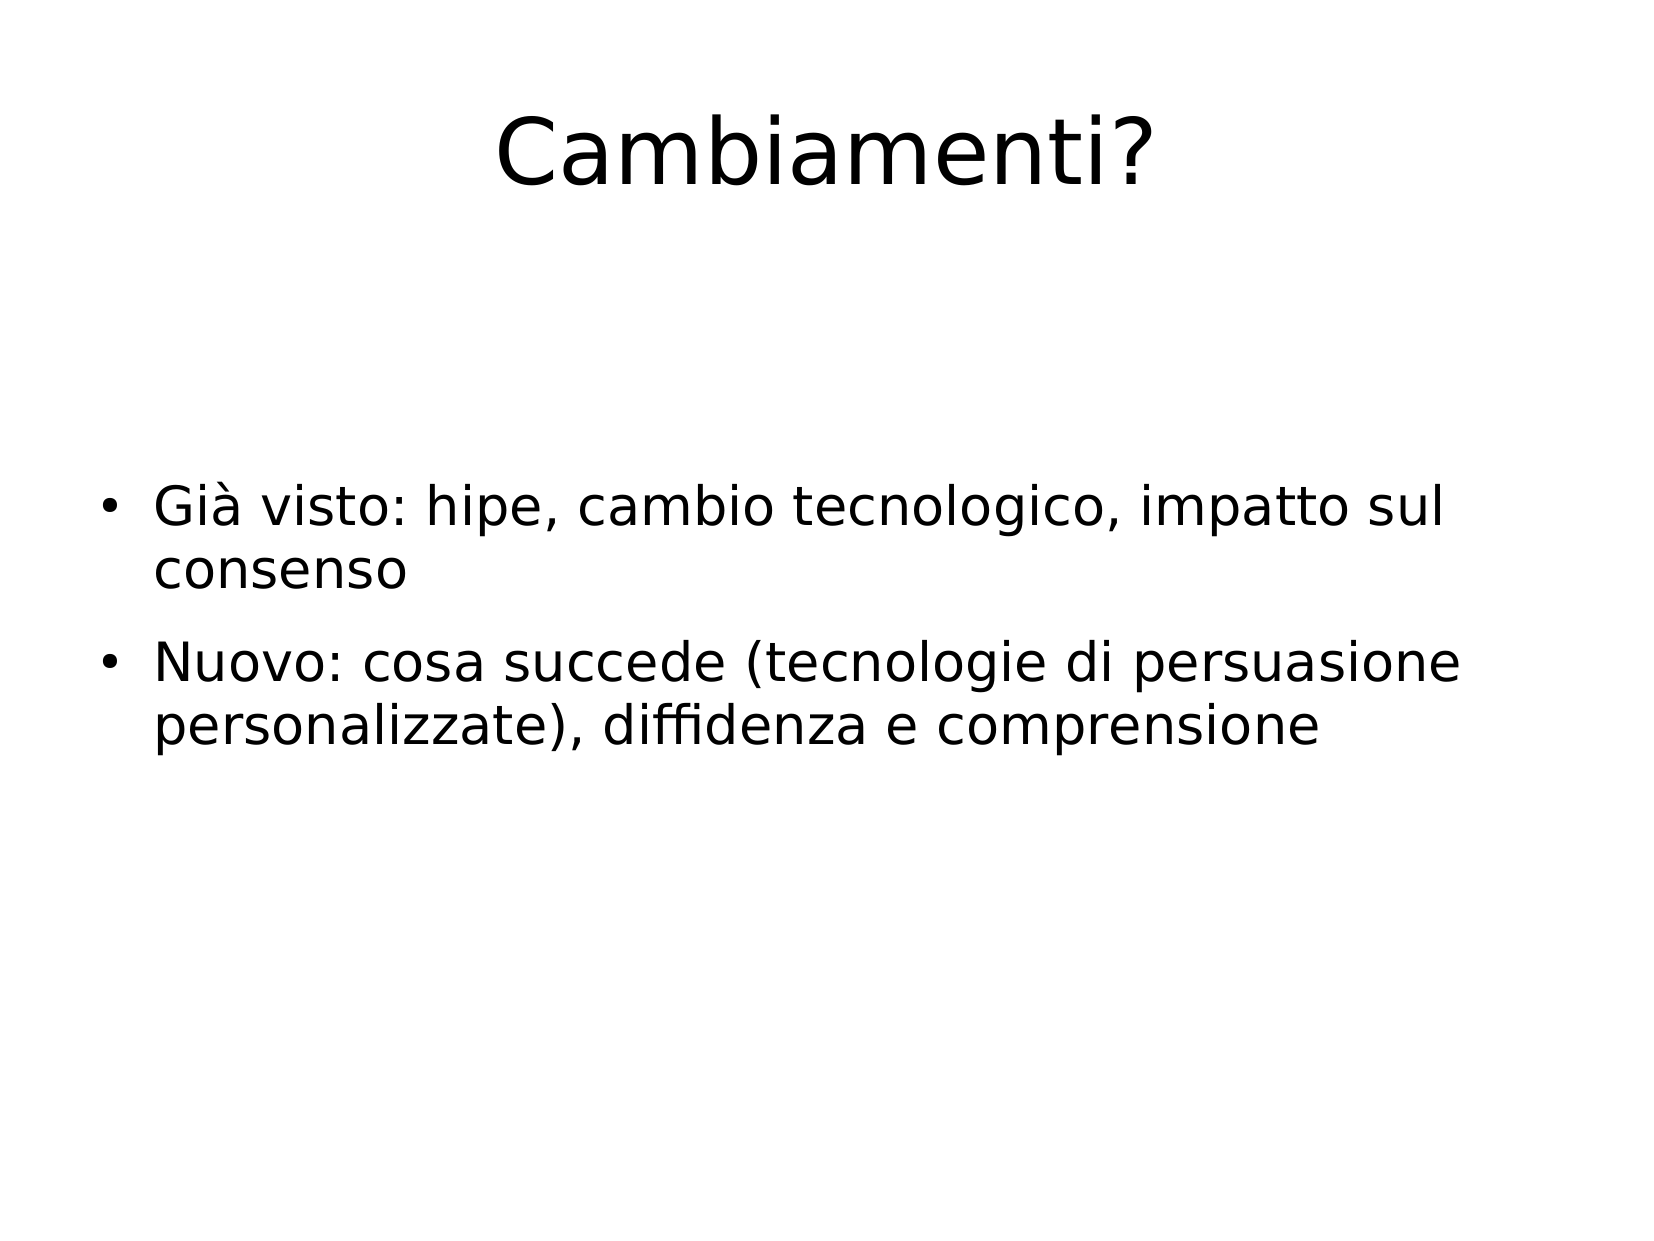

# Cambiamenti?
Già visto: hipe, cambio tecnologico, impatto sul consenso
Nuovo: cosa succede (tecnologie di persuasione personalizzate), diffidenza e comprensione